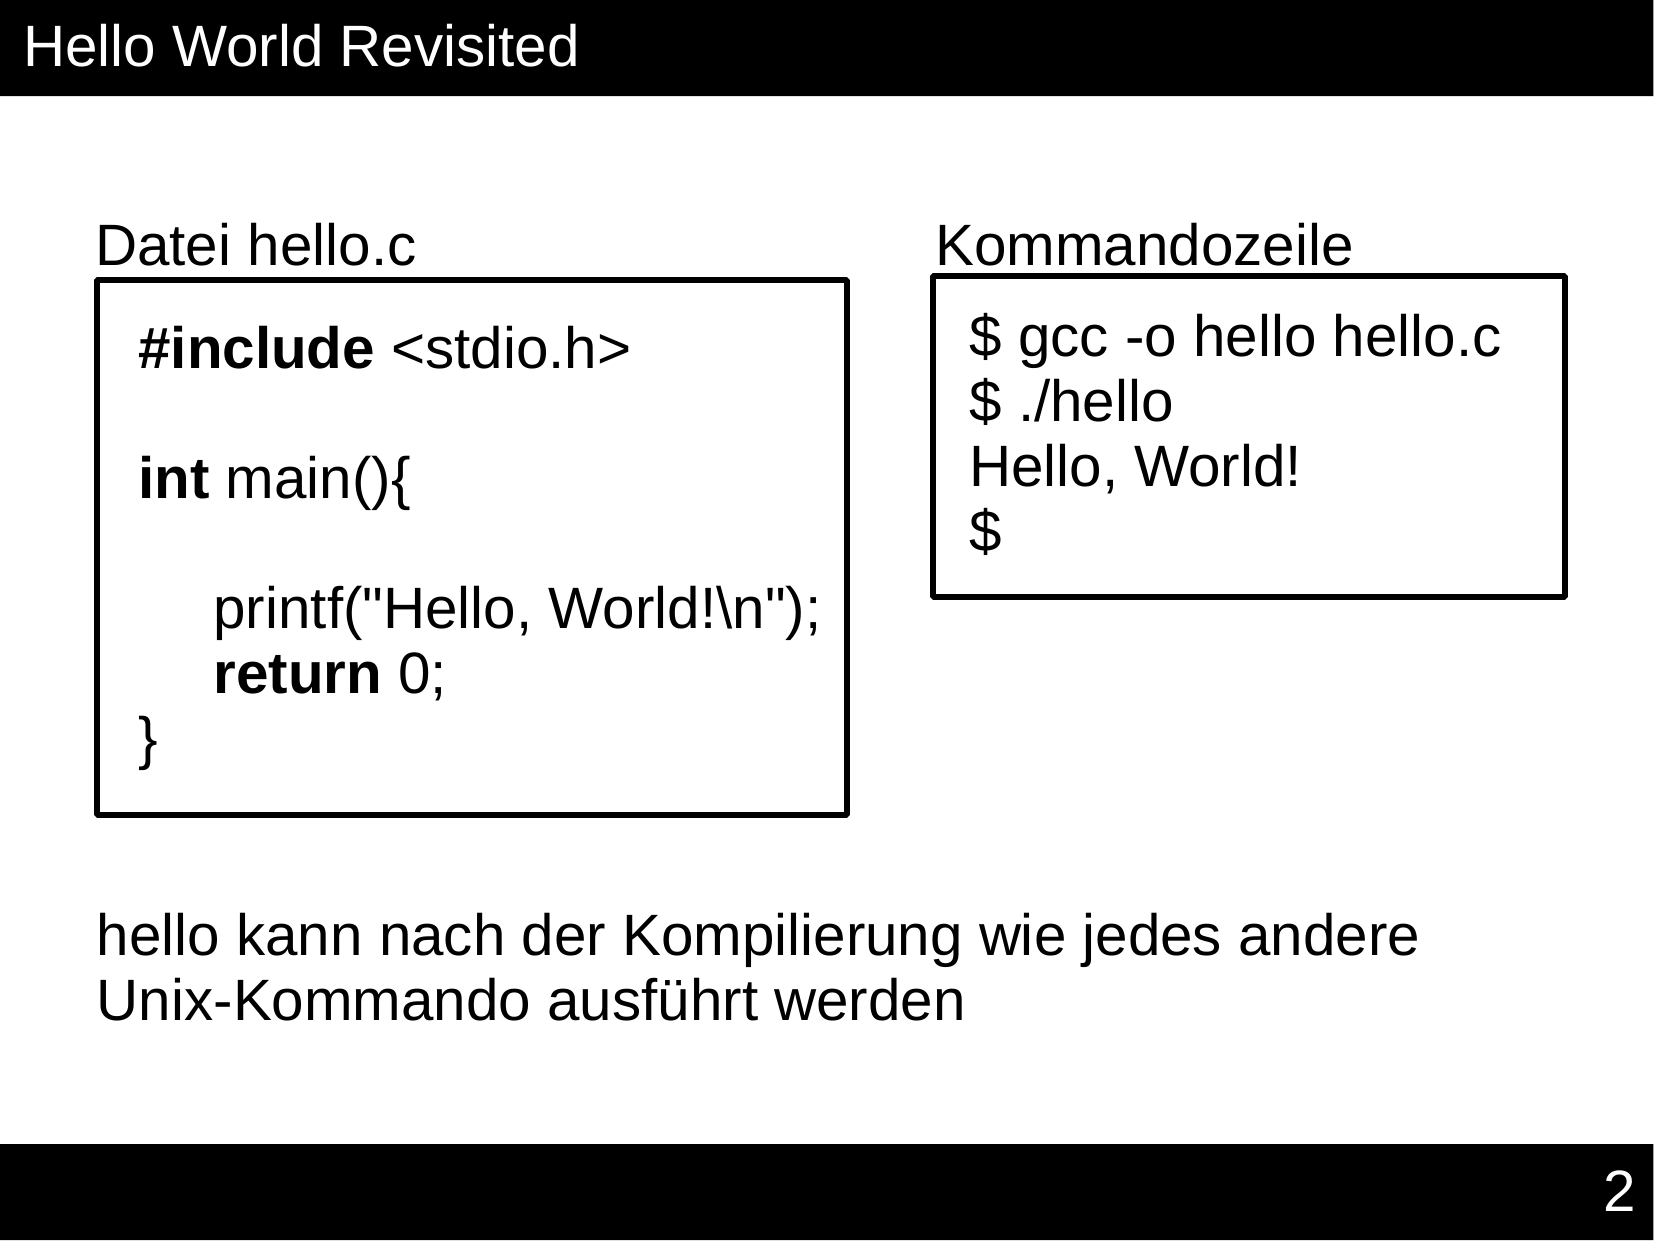

Hello World Revisited
Datei hello.c Kommandozeile
$ gcc -o hello hello.c
$ ./hello
Hello, World!
$
#include <stdio.h>
int main(){
 	printf("Hello, World!\n");
	return 0;
}
hello kann nach der Kompilierung wie jedes andere Unix-Kommando ausführt werden
2